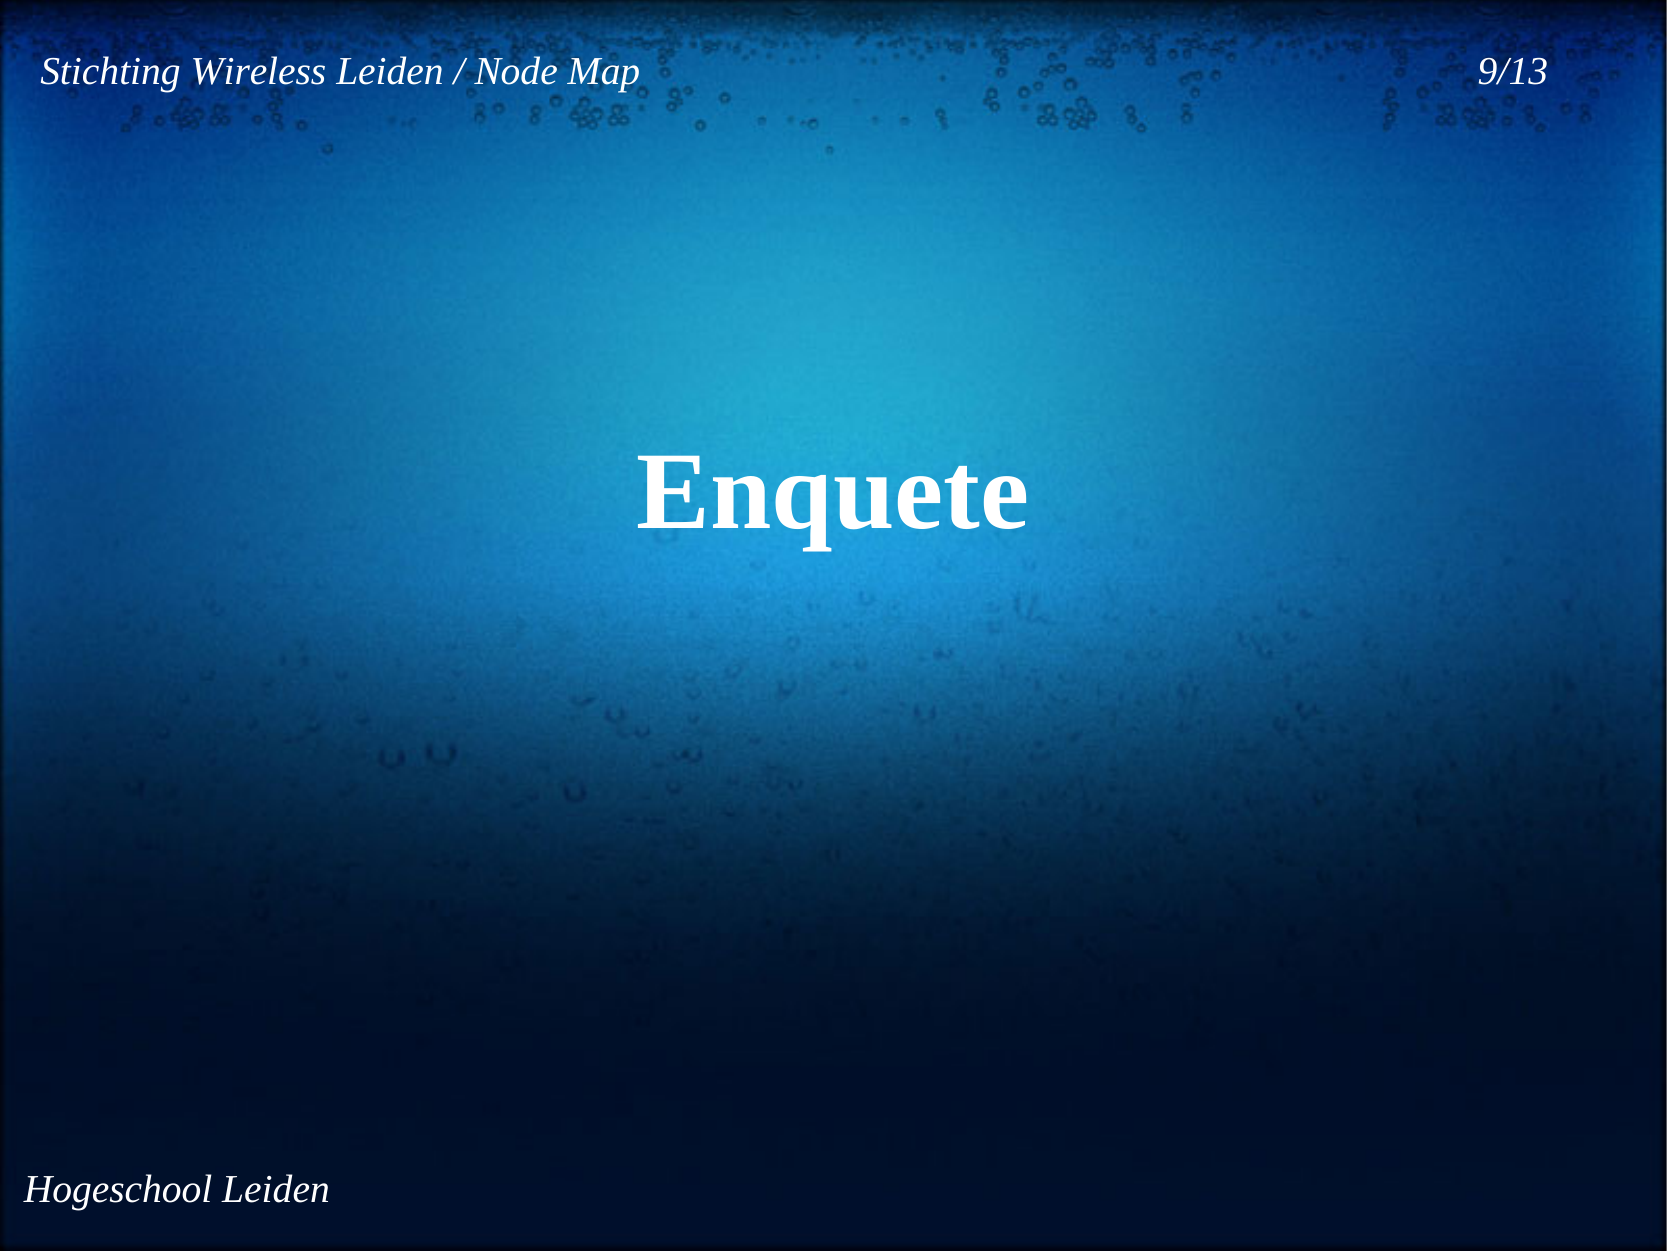

# Stichting Wireless Leiden / Node Map                                                                                    9/13
Enquete
Hogeschool Leiden